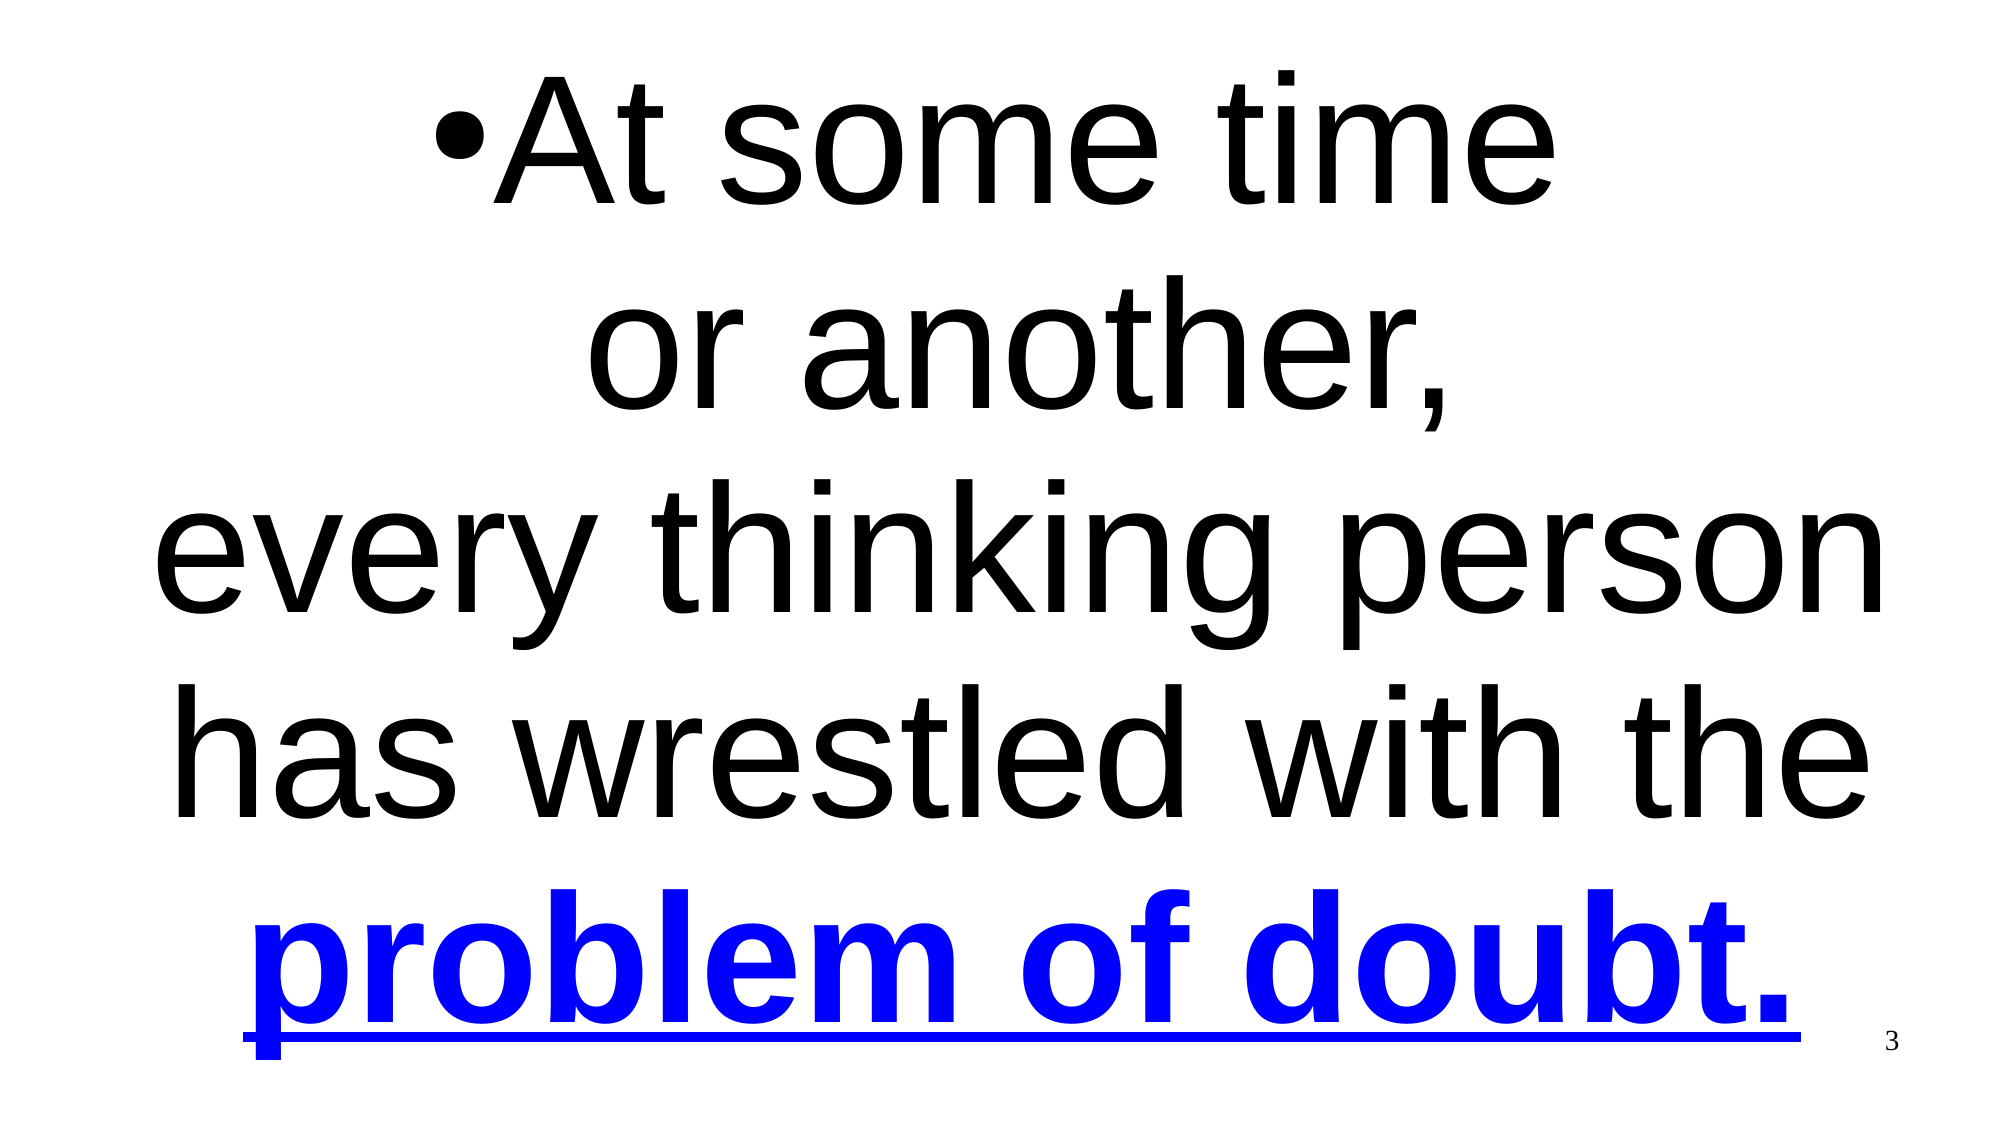

# At some time or another, every thinking person has wrestled with the problem of doubt.
3